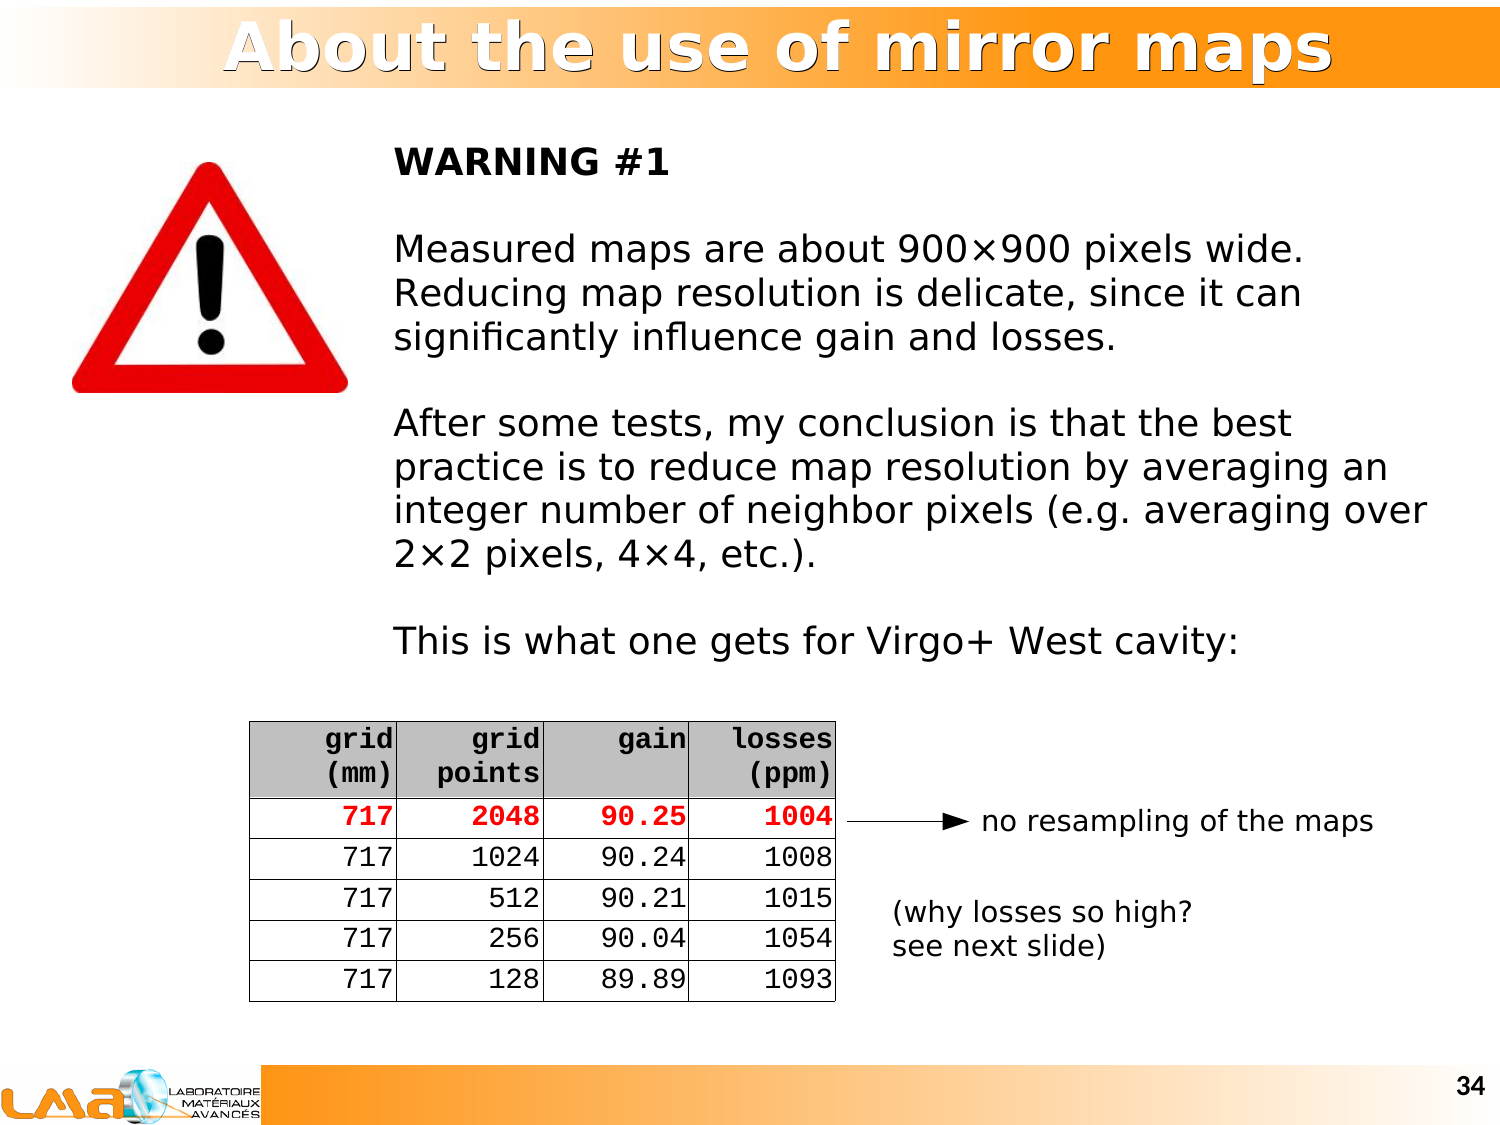

# About the use of mirror maps
WARNING #1
Measured maps are about 900×900 pixels wide.
Reducing map resolution is delicate, since it can significantly influence gain and losses.
After some tests, my conclusion is that the best practice is to reduce map resolution by averaging an integer number of neighbor pixels (e.g. averaging over 2×2 pixels, 4×4, etc.).
This is what one gets for Virgo+ West cavity:
no resampling of the maps
(why losses so high?
see next slide)
34